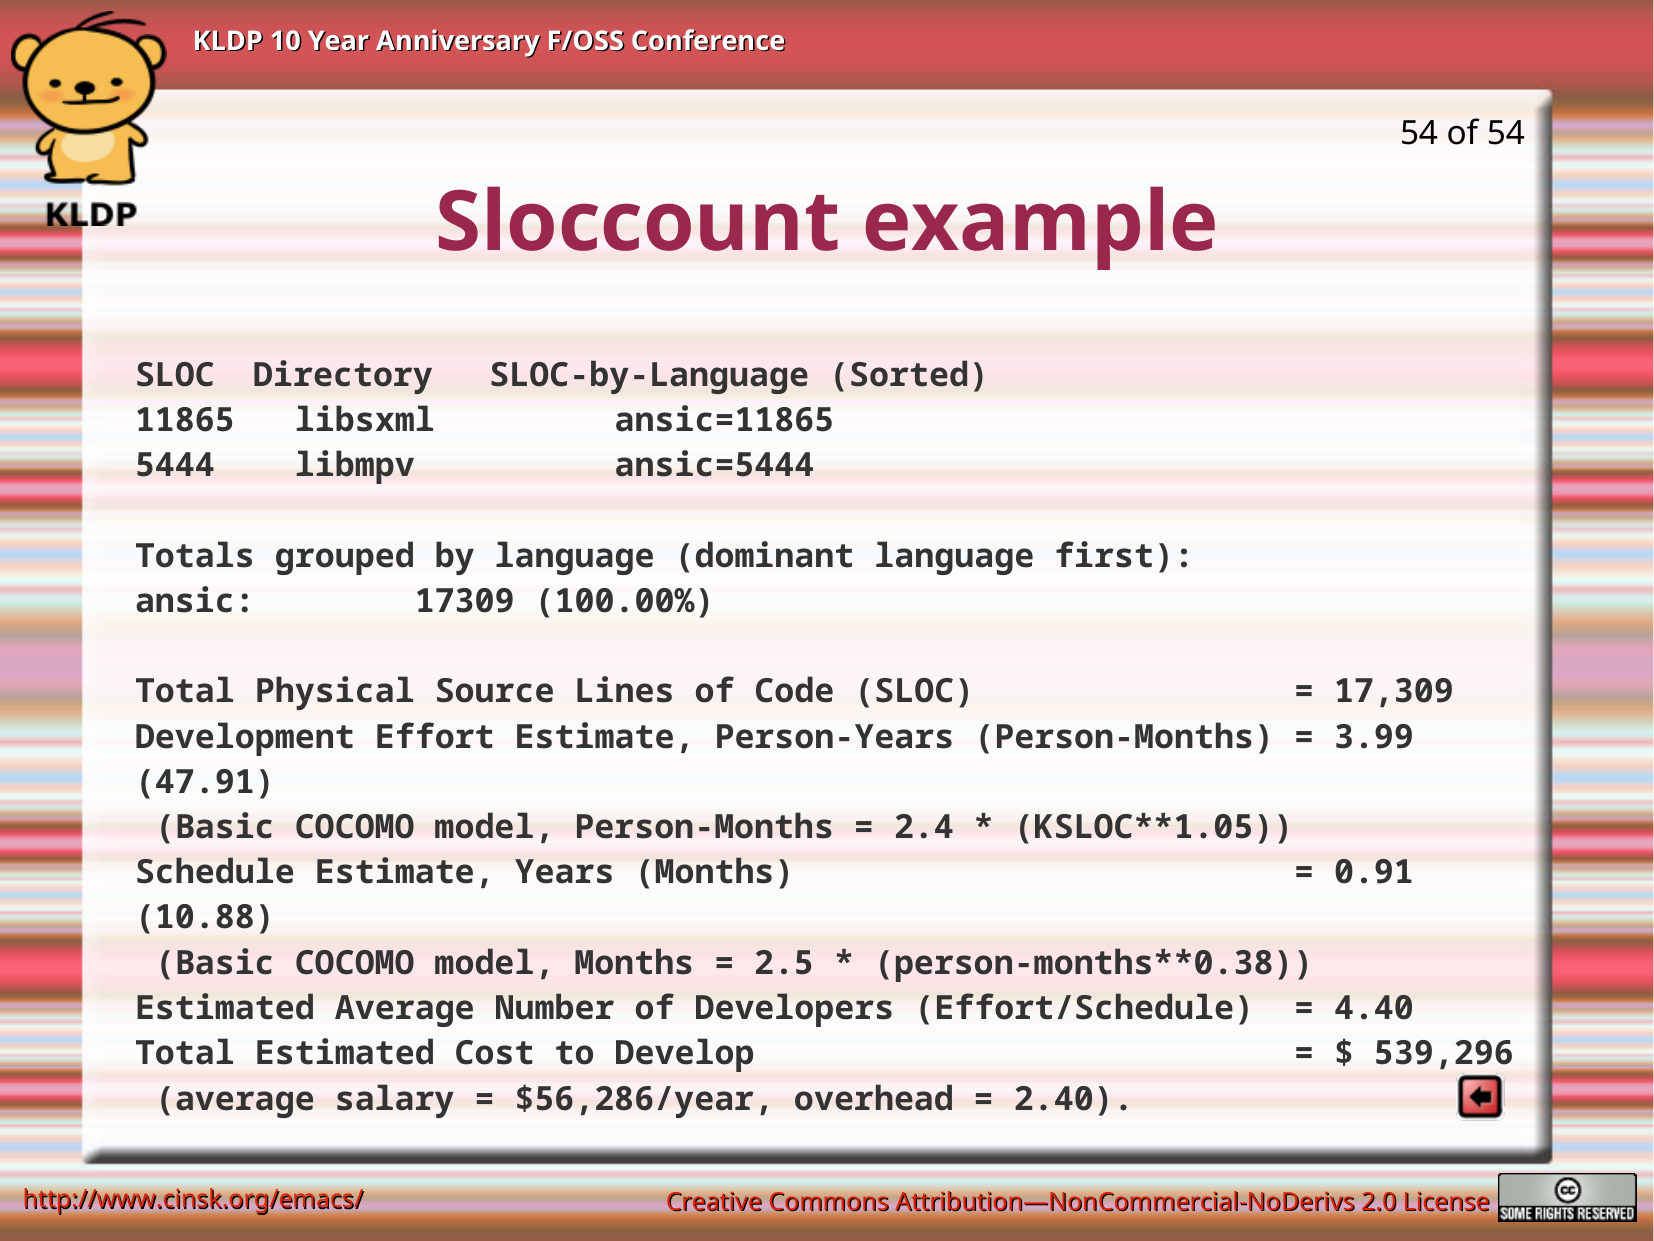

# Sloccount example
SLOC	Directory	SLOC-by-Language (Sorted)
11865 libsxml ansic=11865
5444 libmpv ansic=5444
Totals grouped by language (dominant language first):
ansic: 17309 (100.00%)
Total Physical Source Lines of Code (SLOC) = 17,309
Development Effort Estimate, Person-Years (Person-Months) = 3.99 (47.91)
 (Basic COCOMO model, Person-Months = 2.4 * (KSLOC**1.05))
Schedule Estimate, Years (Months) = 0.91 (10.88)
 (Basic COCOMO model, Months = 2.5 * (person-months**0.38))
Estimated Average Number of Developers (Effort/Schedule) = 4.40
Total Estimated Cost to Develop = $ 539,296
 (average salary = $56,286/year, overhead = 2.40).